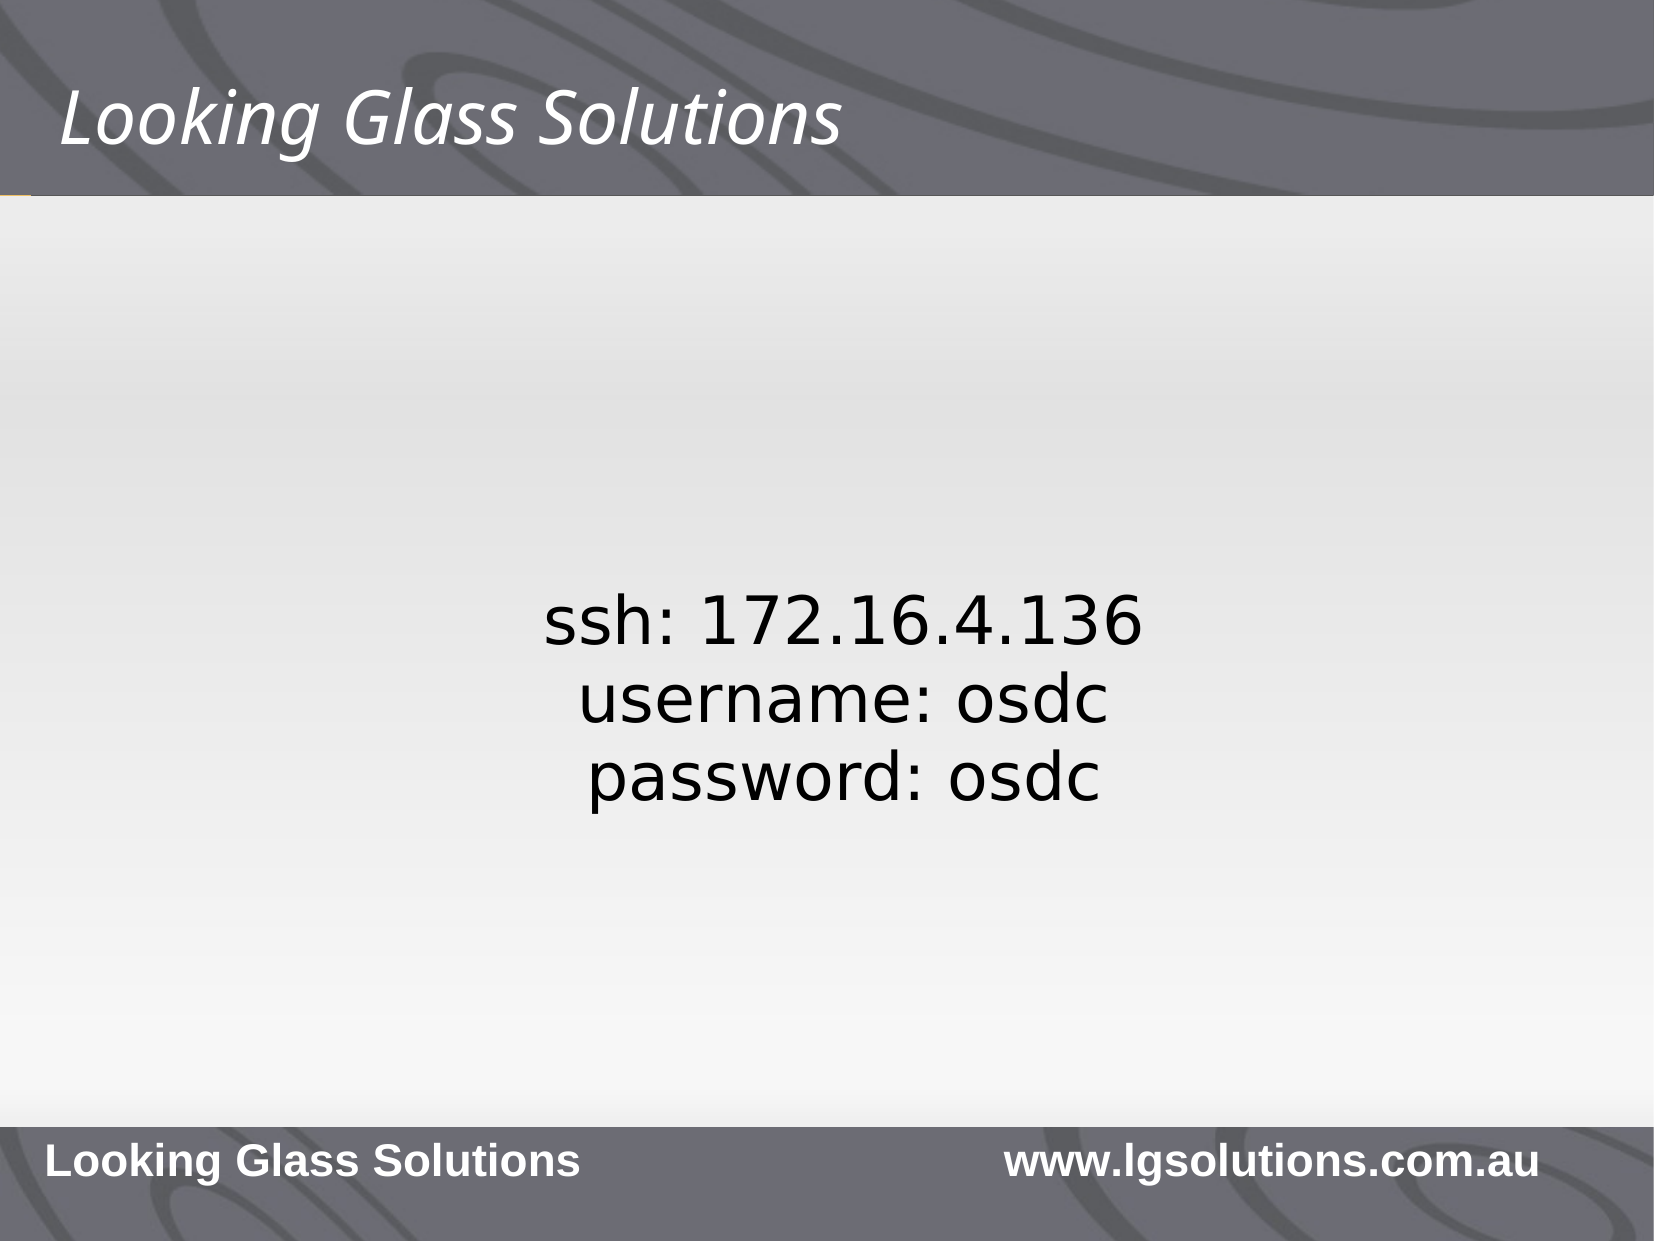

# Looking Glass Solutions
ssh: 172.16.4.136
username: osdc
password: osdc